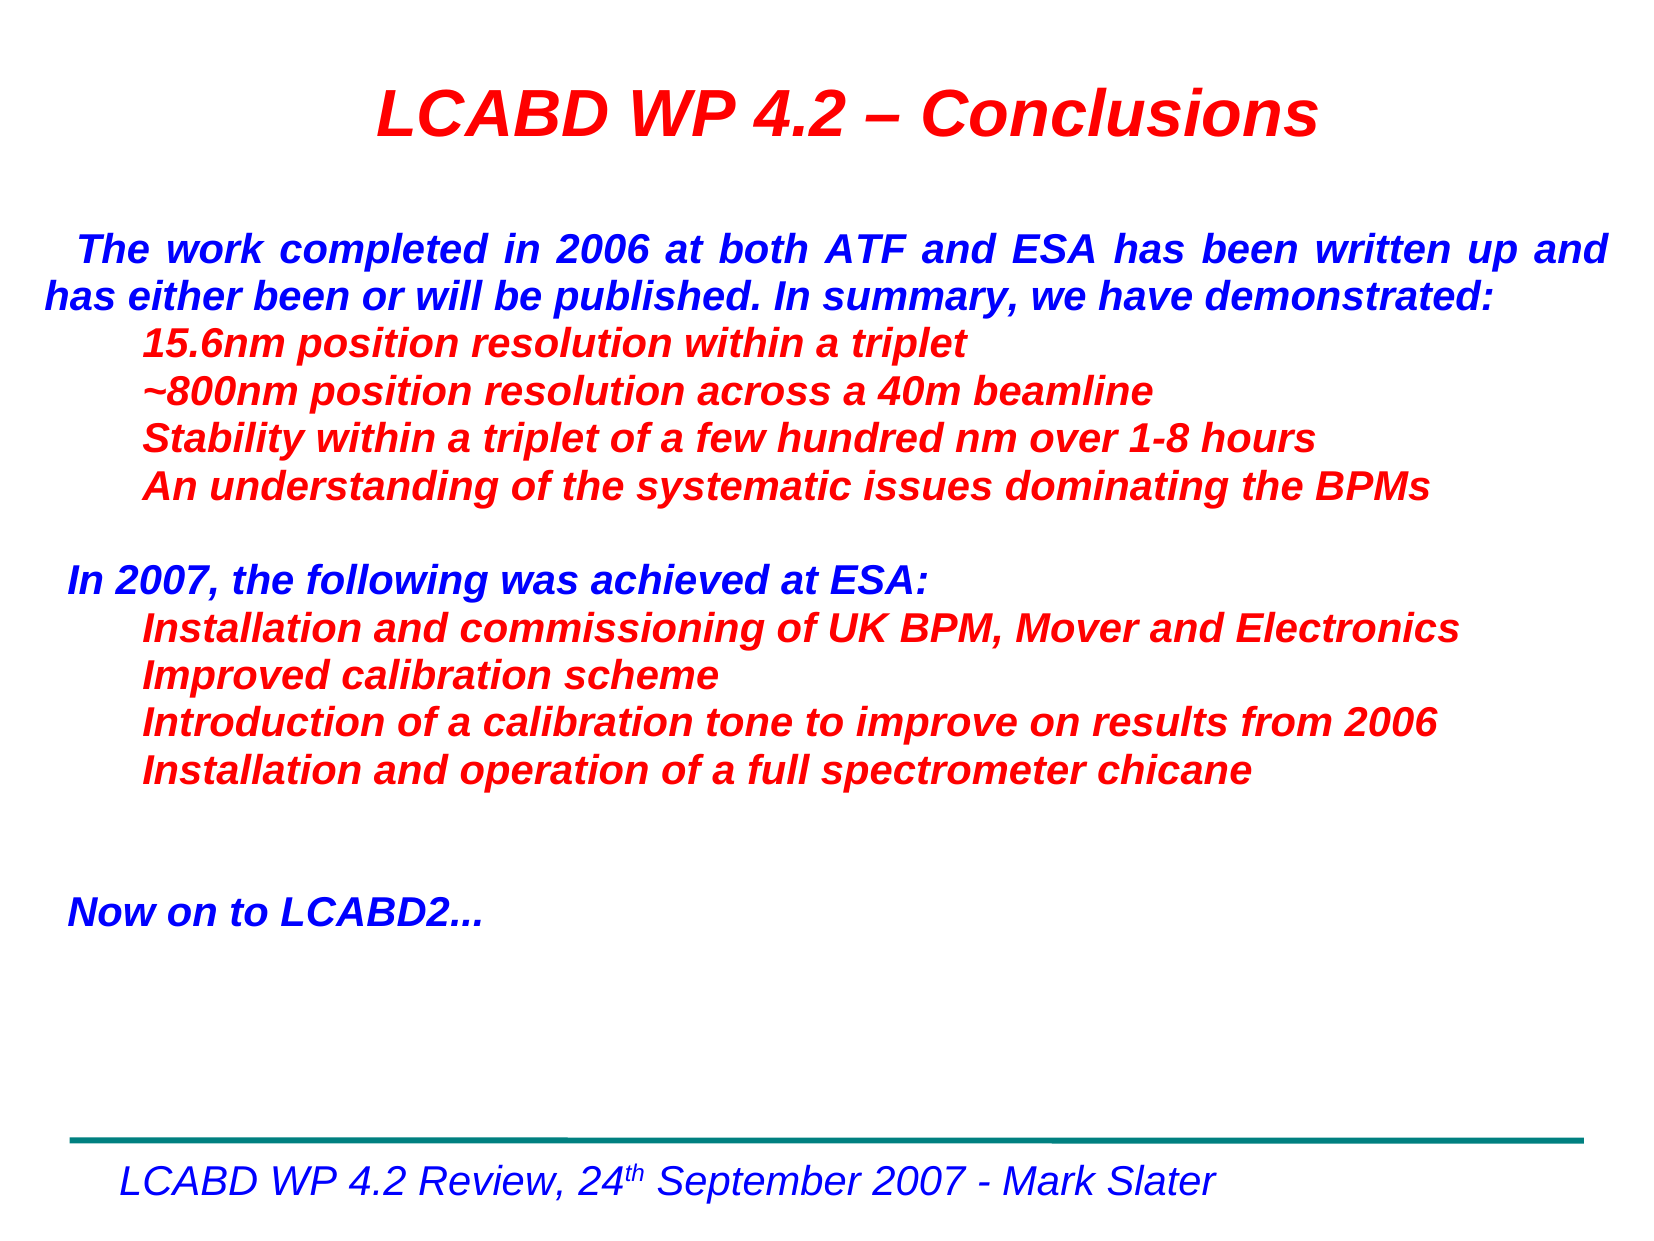

LCABD WP 4.2 – Conclusions
 The work completed in 2006 at both ATF and ESA has been written up and has either been or will be published. In summary, we have demonstrated:
 15.6nm position resolution within a triplet
 ~800nm position resolution across a 40m beamline
 Stability within a triplet of a few hundred nm over 1-8 hours
 An understanding of the systematic issues dominating the BPMs
 In 2007, the following was achieved at ESA:
 Installation and commissioning of UK BPM, Mover and Electronics
 Improved calibration scheme
 Introduction of a calibration tone to improve on results from 2006
 Installation and operation of a full spectrometer chicane
 Now on to LCABD2...
LCABD WP 4.2 Review, 24th September 2007 - Mark Slater